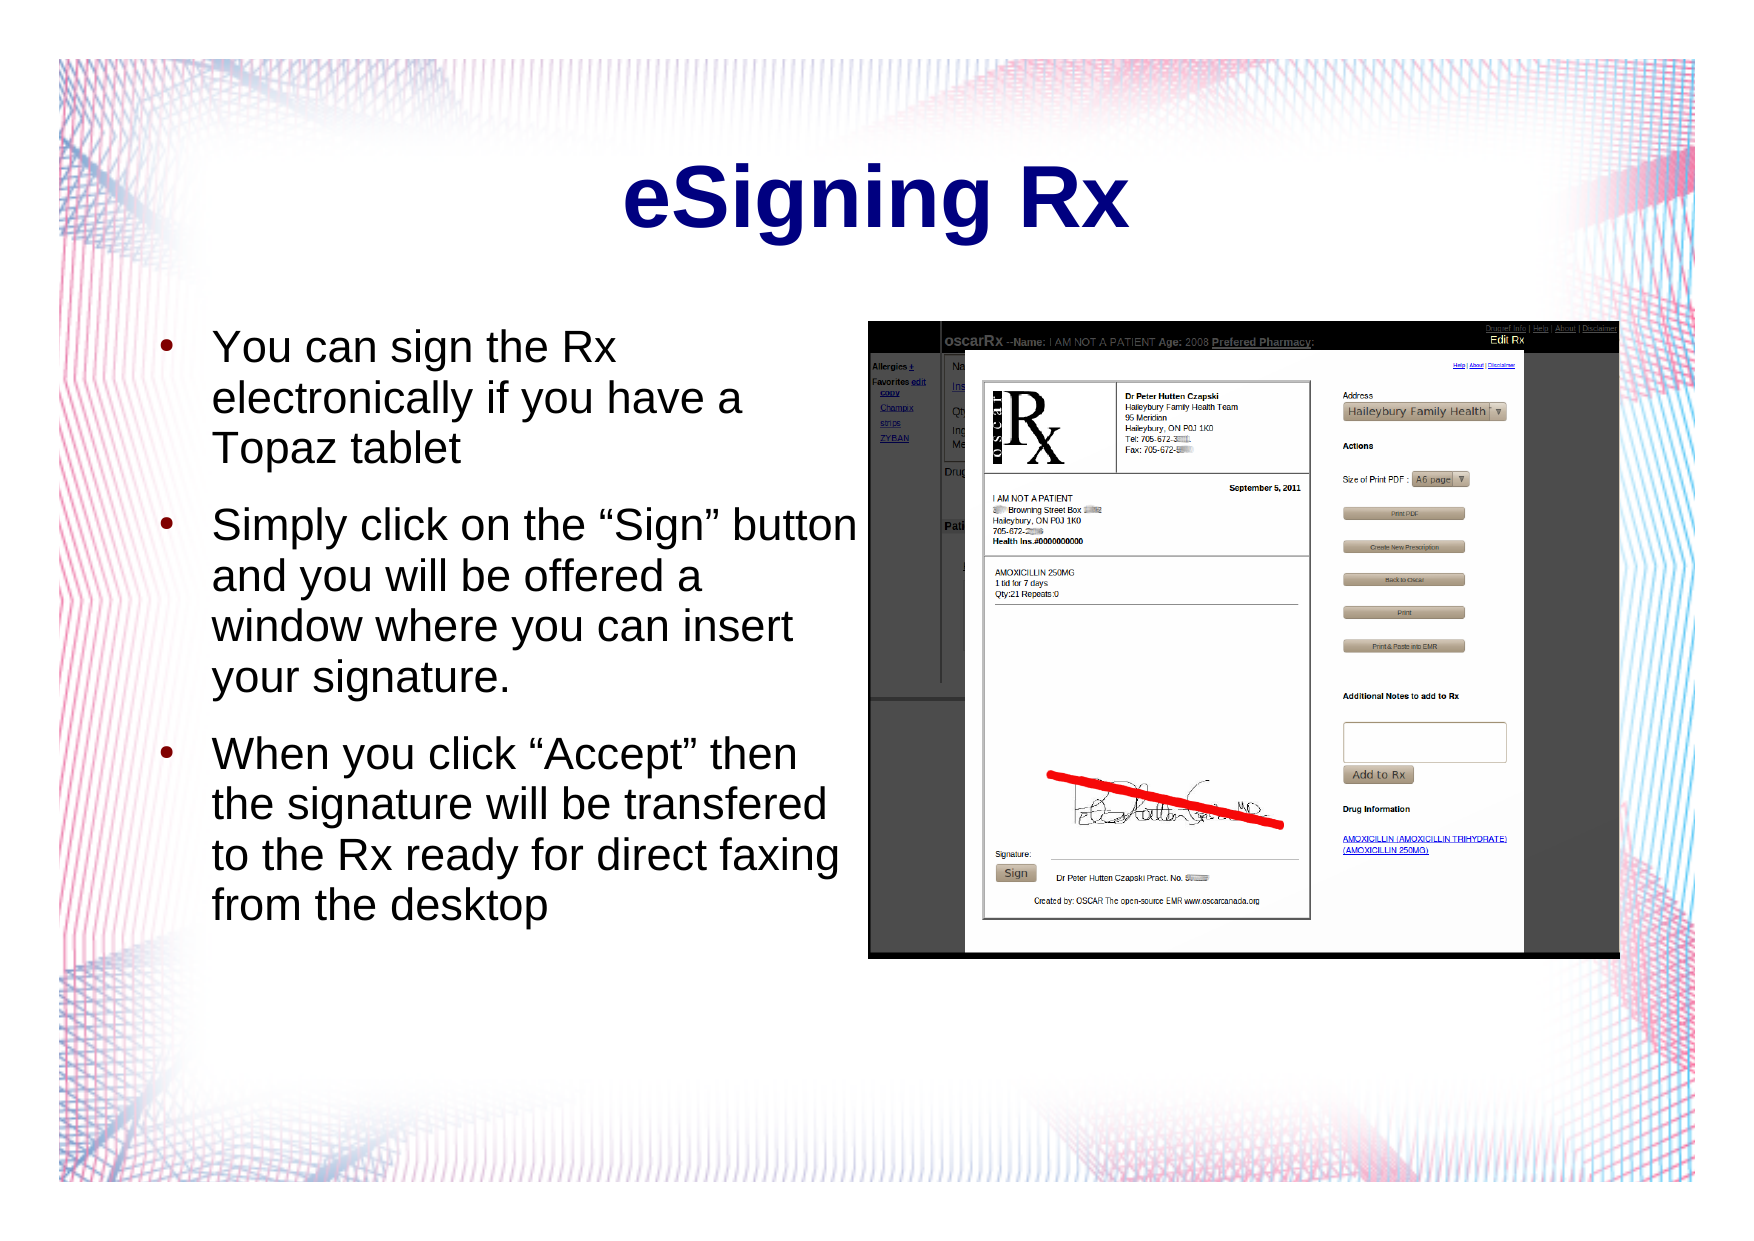

# eSigning Rx
You can sign the Rx electronically if you have a Topaz tablet
Simply click on the “Sign” button and you will be offered a window where you can insert your signature.
When you click “Accept” then the signature will be transfered to the Rx ready for direct faxing from the desktop